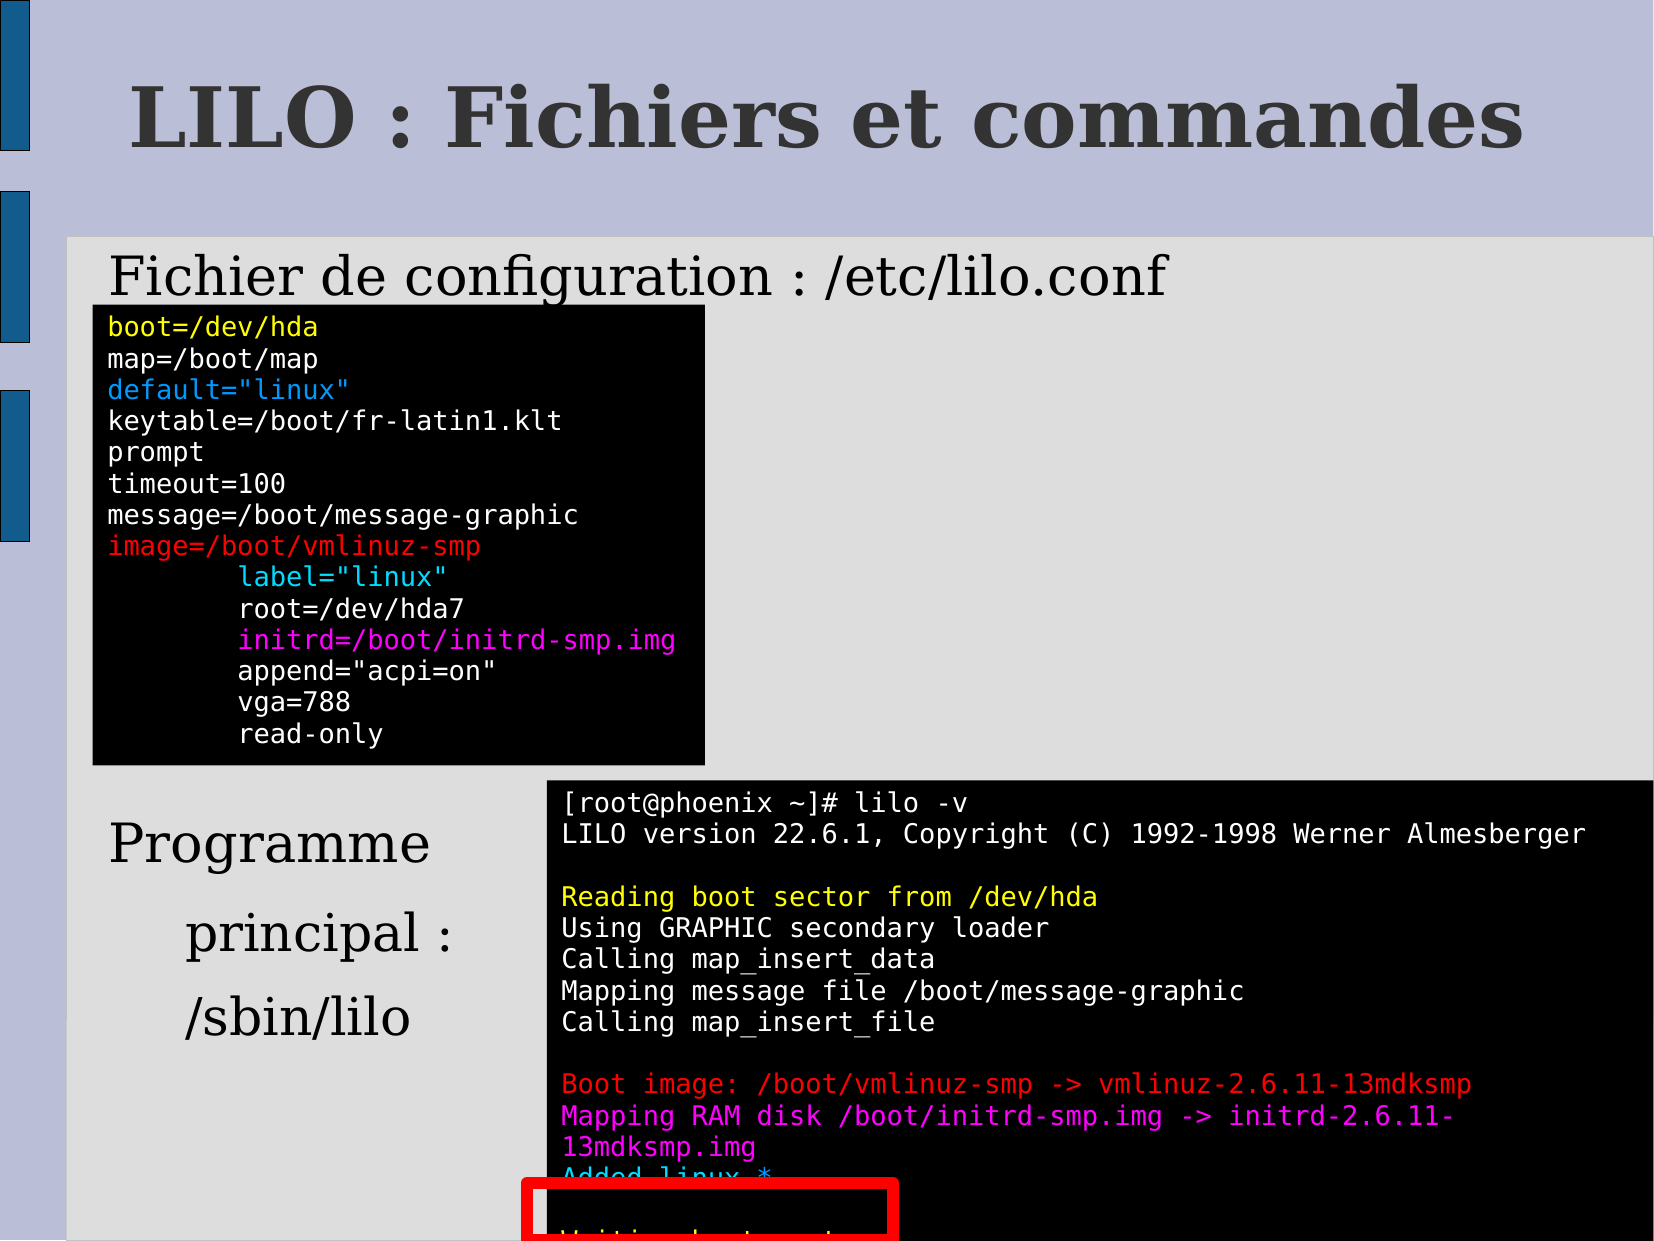

# LILO : Fichiers et commandes
Fichier de configuration : /etc/lilo.conf
boot=/dev/hda
map=/boot/map
default="linux"
keytable=/boot/fr-latin1.klt
prompt
timeout=100
message=/boot/message-graphic
image=/boot/vmlinuz-smp
 label="linux"
 root=/dev/hda7
 initrd=/boot/initrd-smp.img
 append="acpi=on"
 vga=788
 read-only
[root@phoenix ~]# lilo -v
LILO version 22.6.1, Copyright (C) 1992-1998 Werner Almesberger
Reading boot sector from /dev/hda
Using GRAPHIC secondary loader
Calling map_insert_data
Mapping message file /boot/message-graphic
Calling map_insert_file
Boot image: /boot/vmlinuz-smp -> vmlinuz-2.6.11-13mdksmp
Mapping RAM disk /boot/initrd-smp.img -> initrd-2.6.11-13mdksmp.img
Added linux *
Writing boot sector.
Programme
principal :
/sbin/lilo